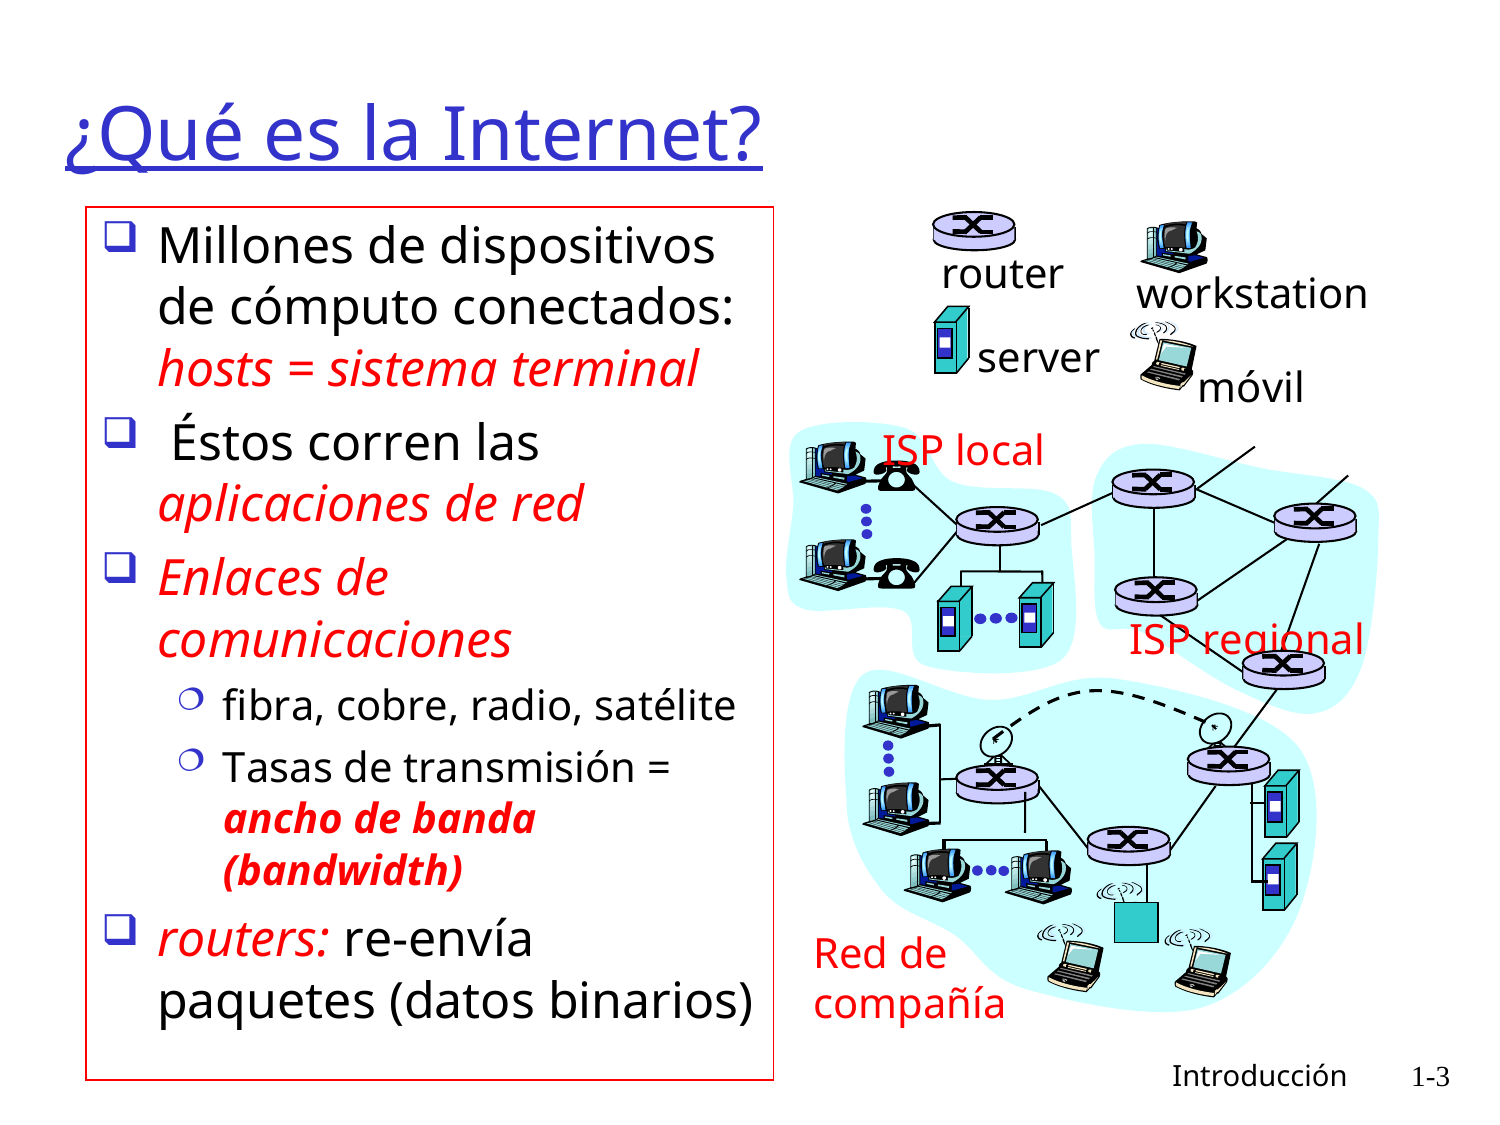

# ¿Qué es la Internet?
Millones de dispositivos de cómputo conectados: hosts = sistema terminal
 Éstos corren las aplicaciones de red
Enlaces de comunicaciones
fibra, cobre, radio, satélite
Tasas de transmisión = ancho de banda (bandwidth)
routers: re-envía paquetes (datos binarios)
router
workstation
server
móvil
ISP local
ISP regional
Red de
compañía
 Introducción